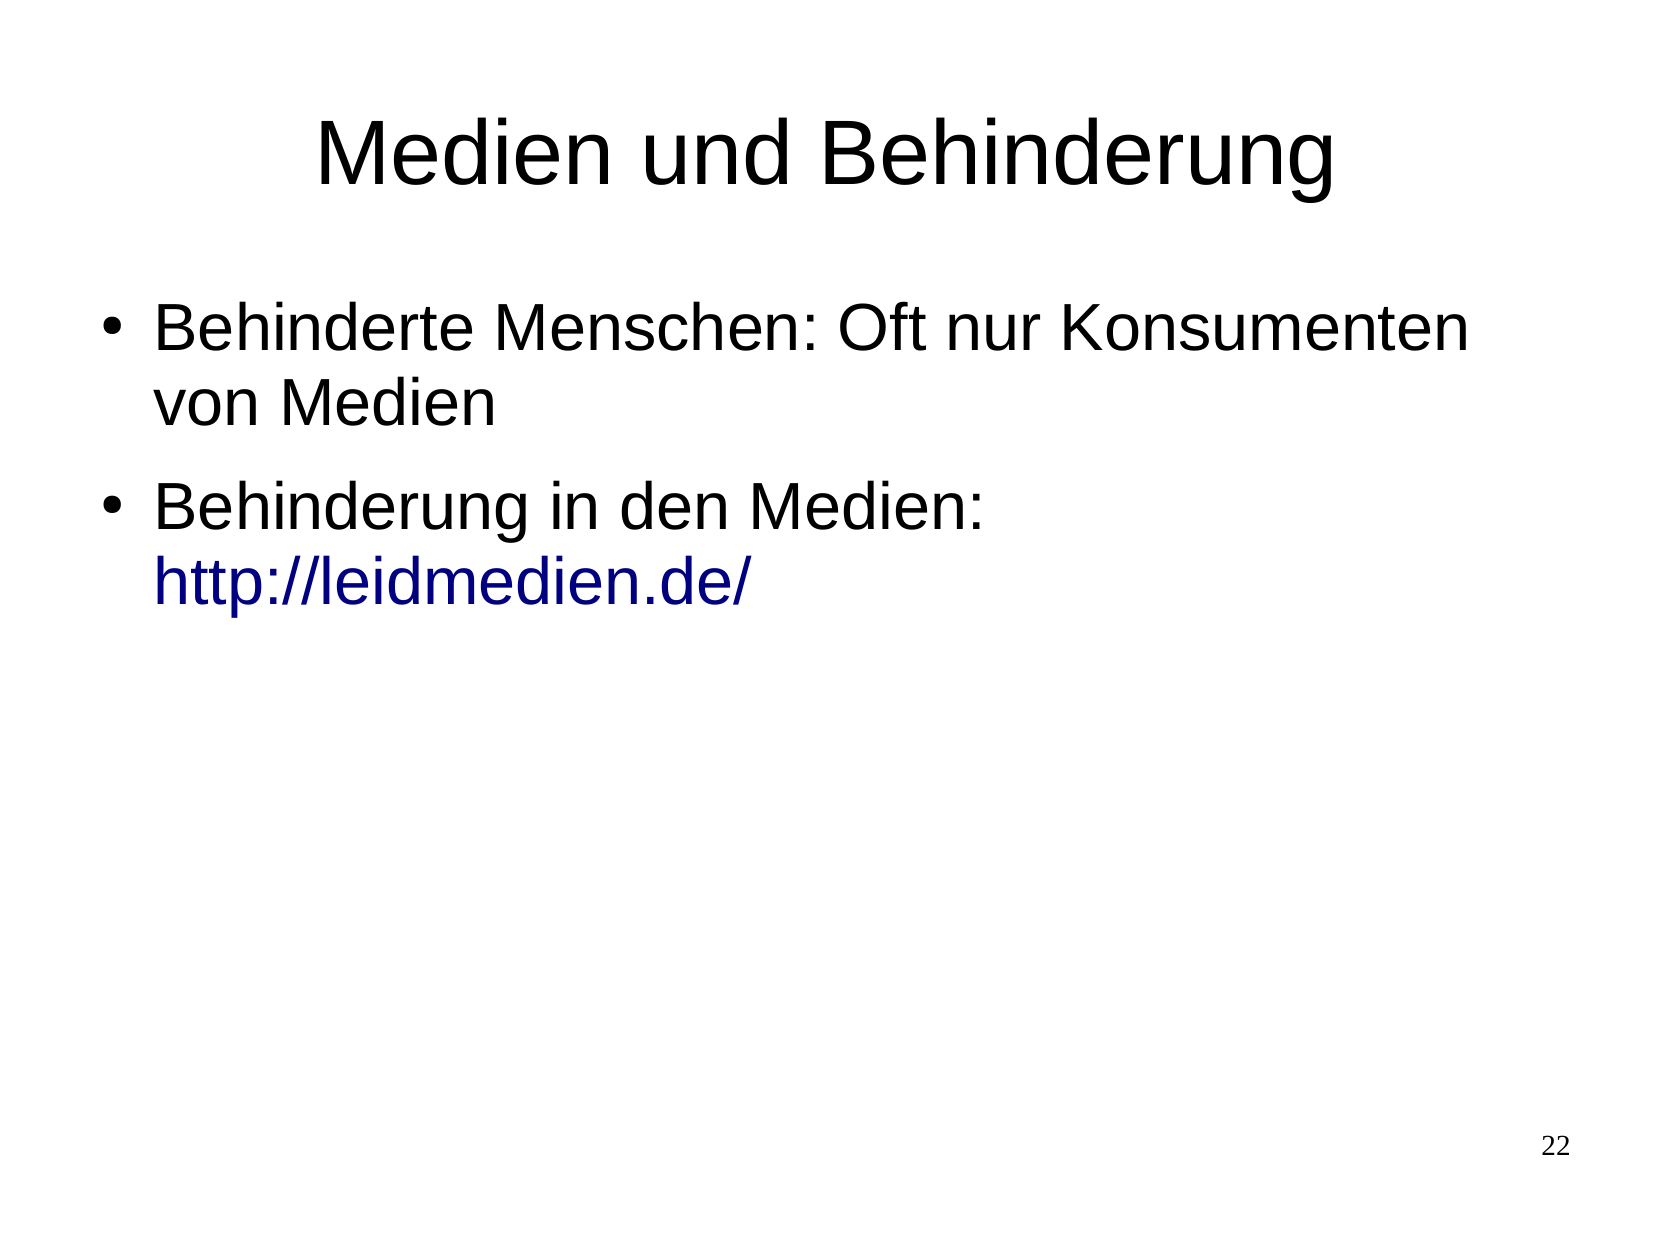

# Medien und Behinderung
Behinderte Menschen: Oft nur Konsumenten von Medien
Behinderung in den Medien: http://leidmedien.de/
22